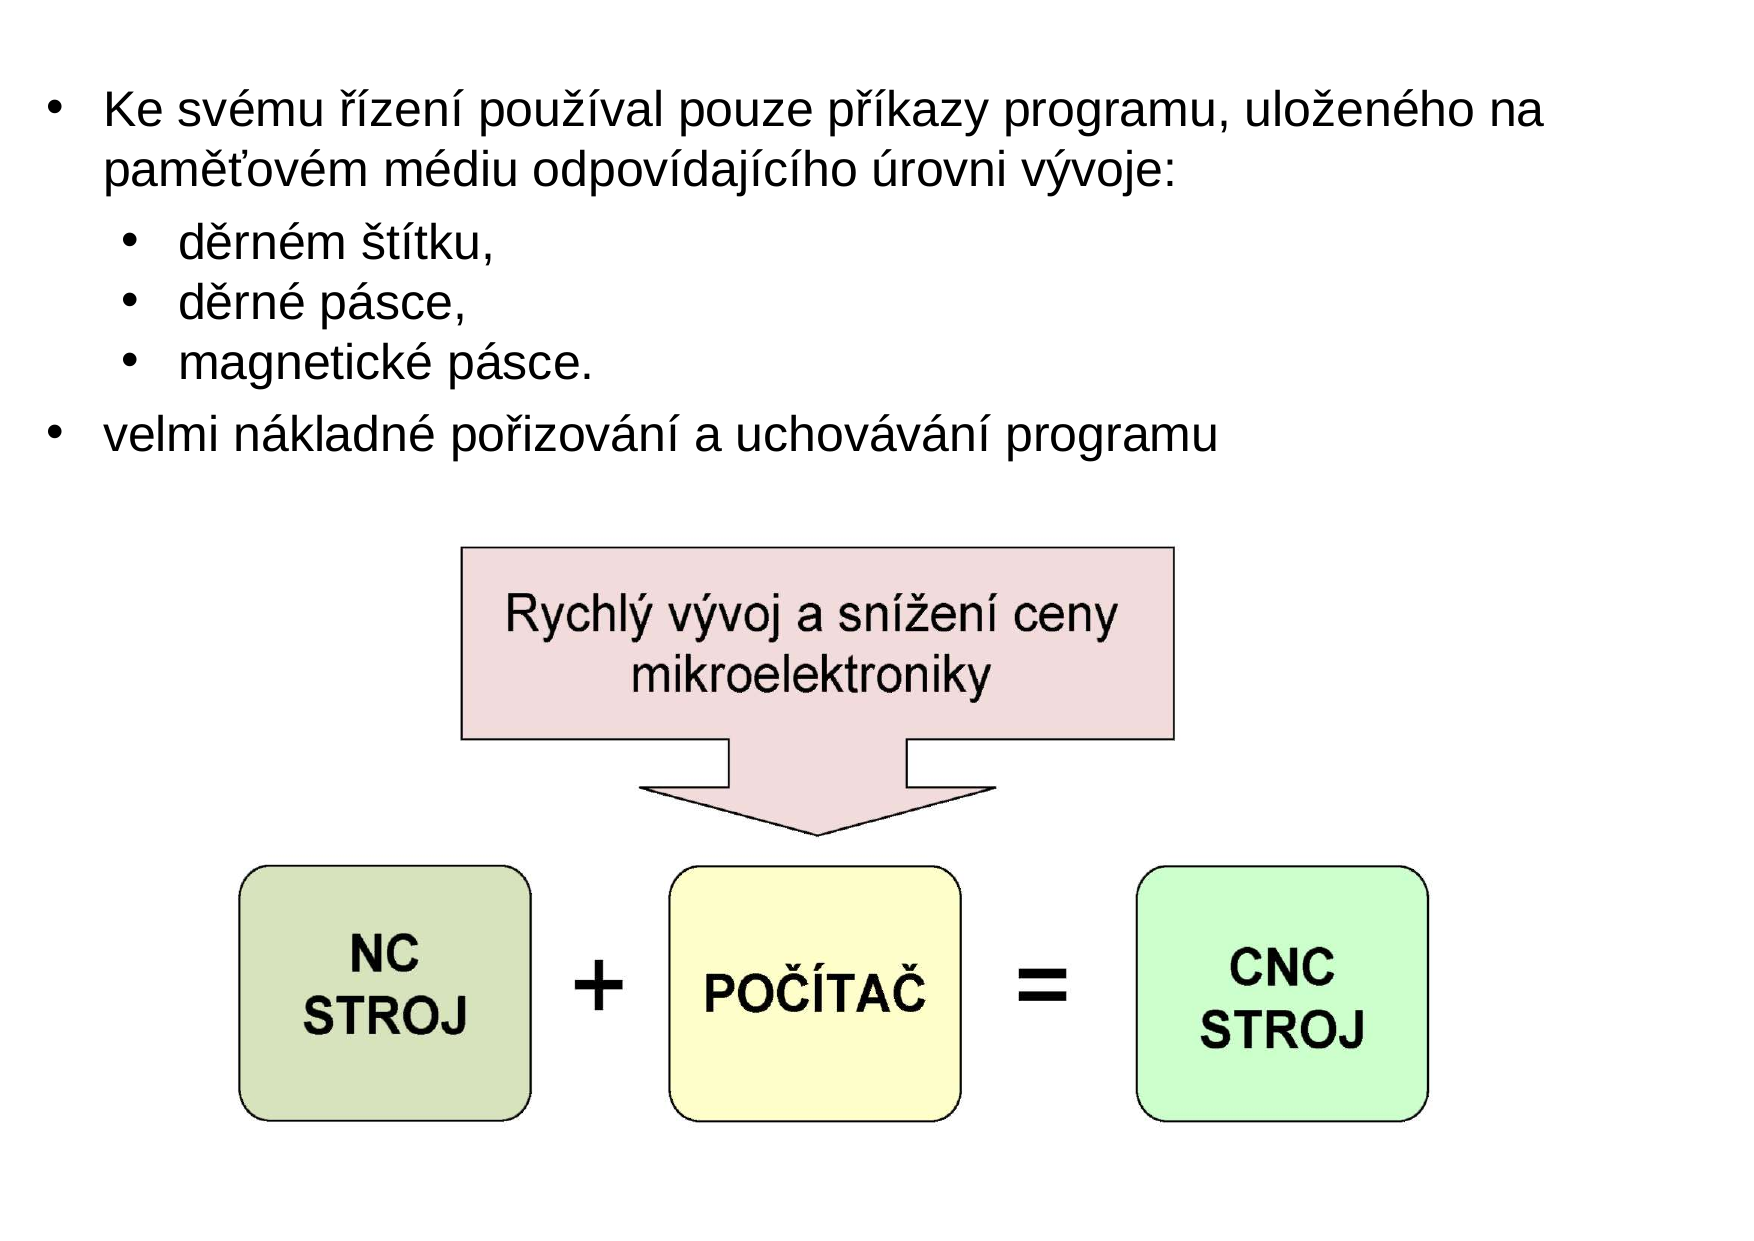

Ke svému řízení používal pouze příkazy programu, uloženého na paměťovém médiu odpovídajícího úrovni vývoje:
děrném štítku,
děrné pásce,
magnetické pásce.
velmi nákladné pořizování a uchovávání programu